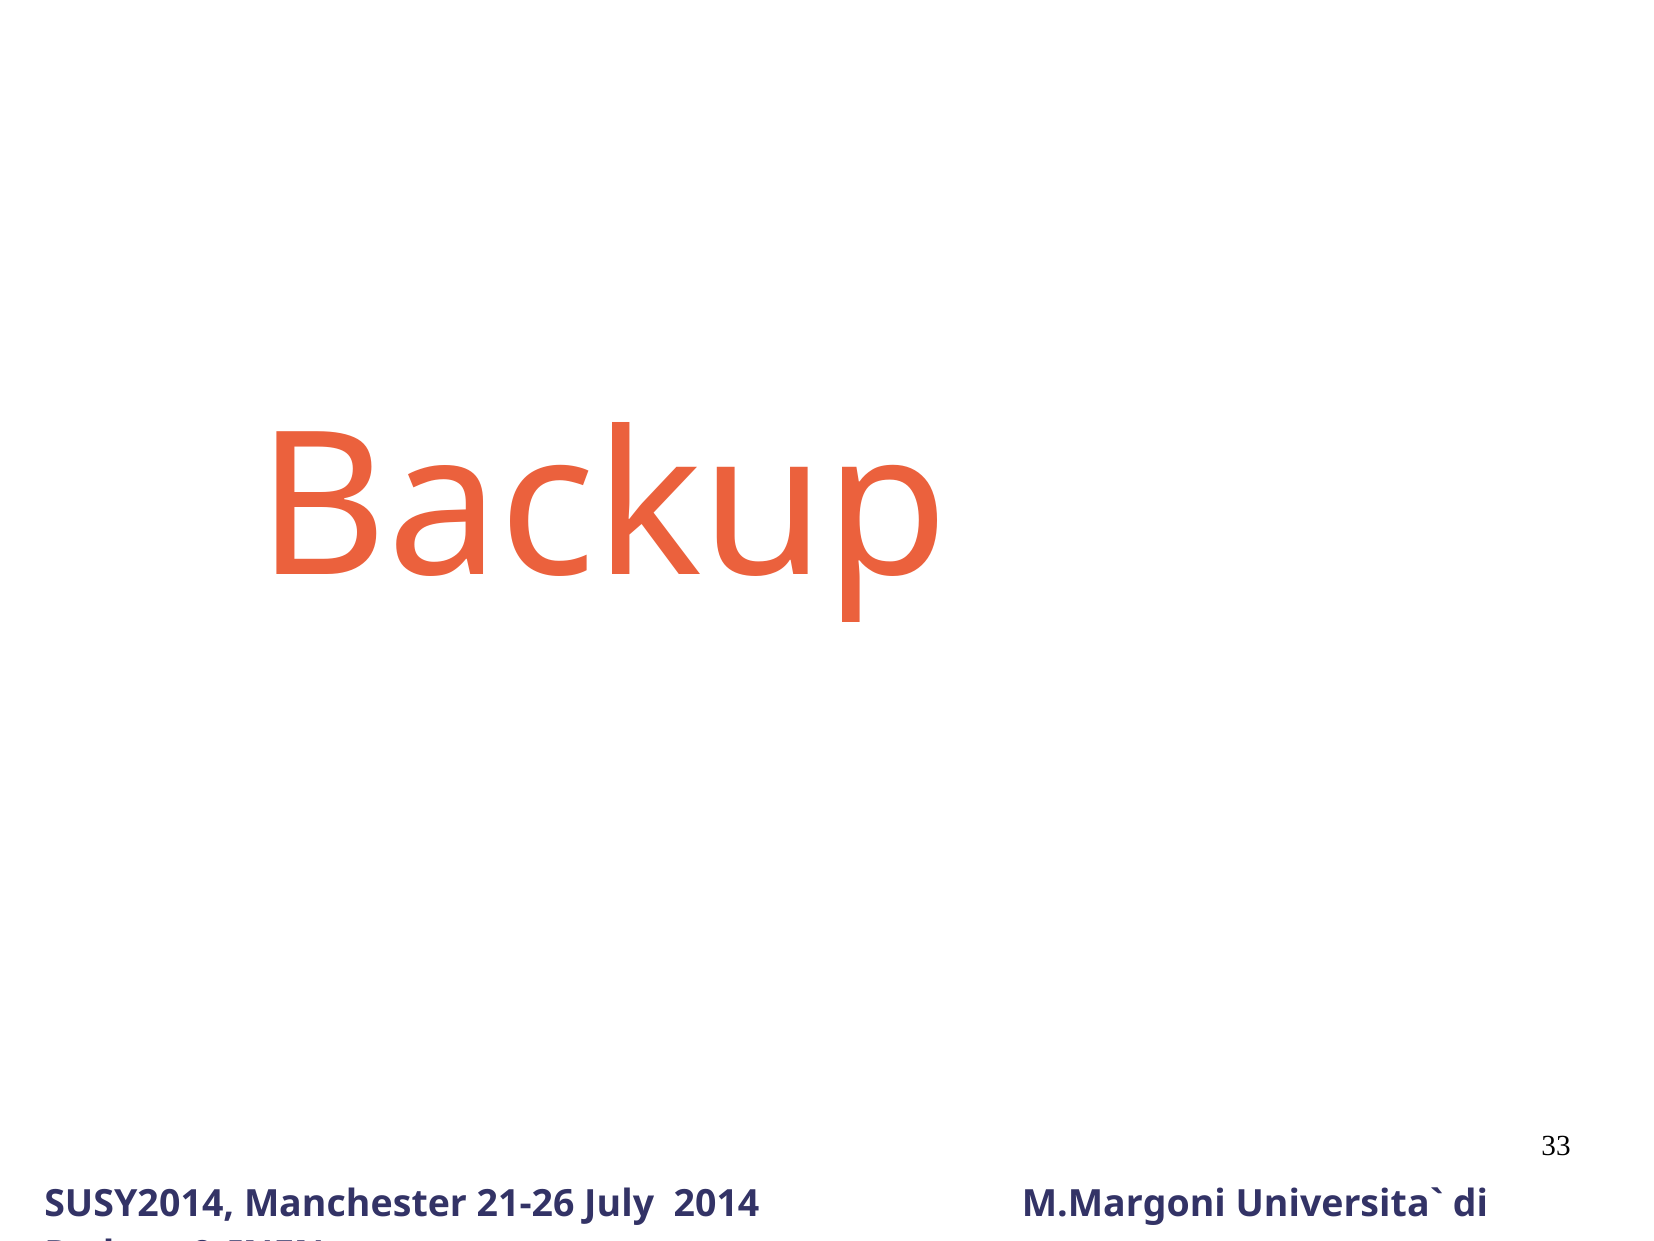

Backup
33
SUSY2014, Manchester 21-26 July 2014 M.Margoni Universita` di Padova & INFN